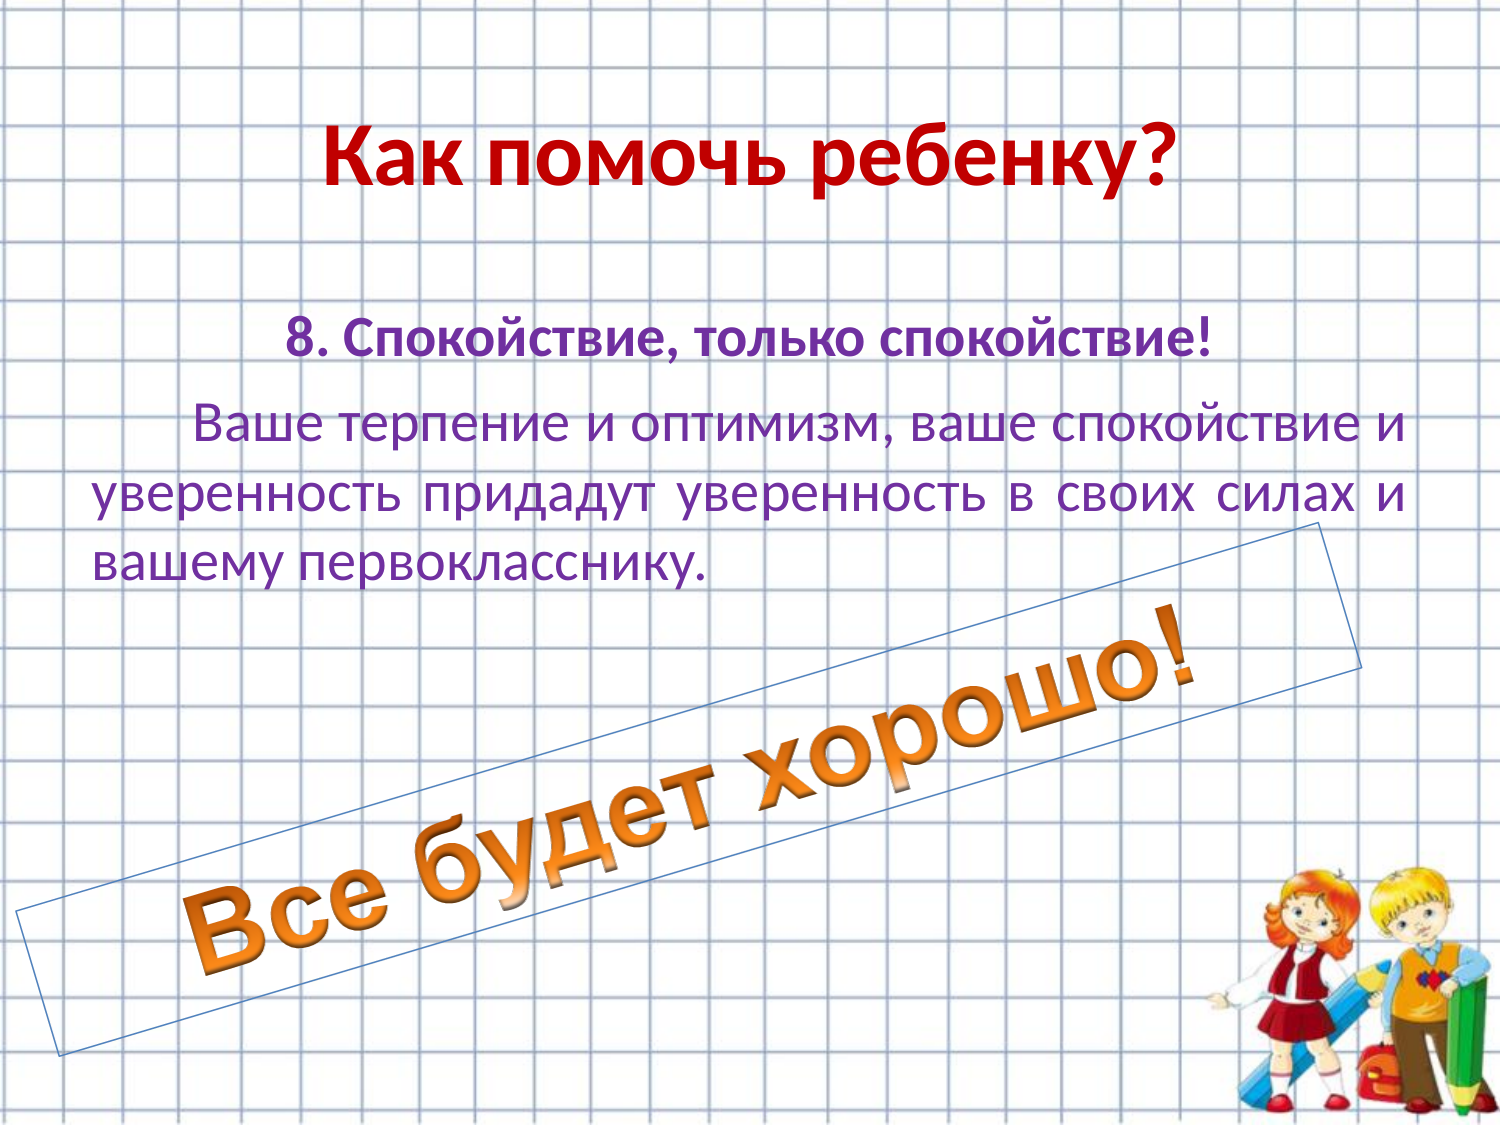

Как помочь ребенку?
# 8. Спокойствие, только спокойствие!
 Ваше терпение и оптимизм, ваше спокойствие и уверенность придадут уверенность в своих силах и вашему первокласснику.